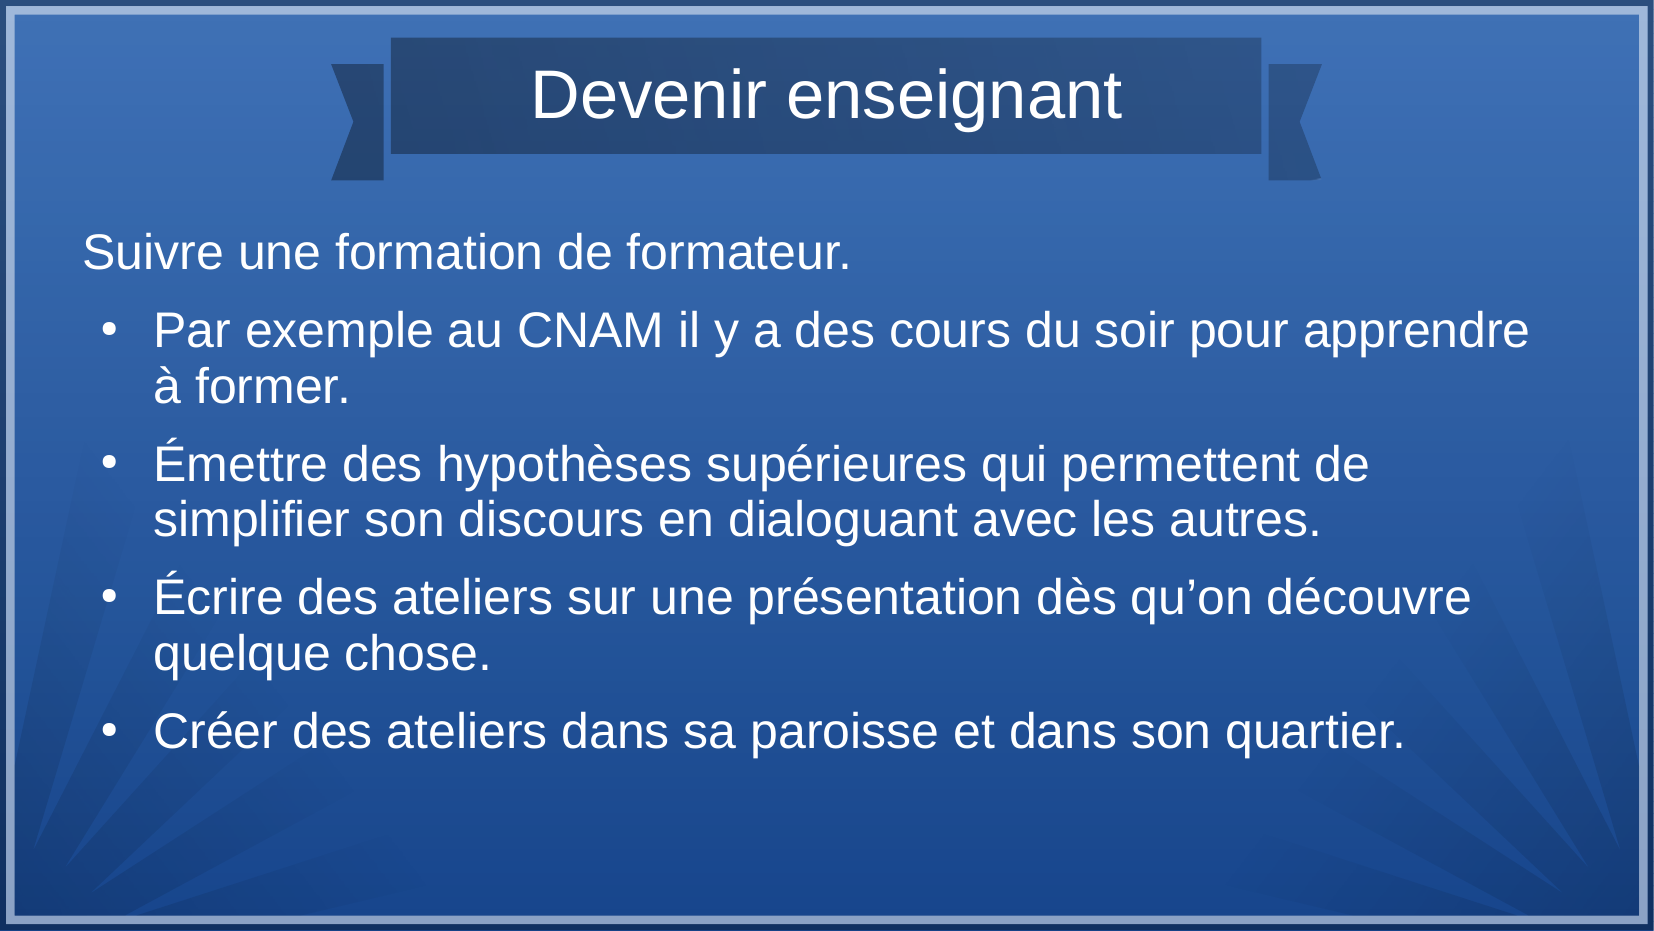

# Devenir enseignant
Suivre une formation de formateur.
Par exemple au CNAM il y a des cours du soir pour apprendre à former.
Émettre des hypothèses supérieures qui permettent de simplifier son discours en dialoguant avec les autres.
Écrire des ateliers sur une présentation dès qu’on découvre quelque chose.
Créer des ateliers dans sa paroisse et dans son quartier.